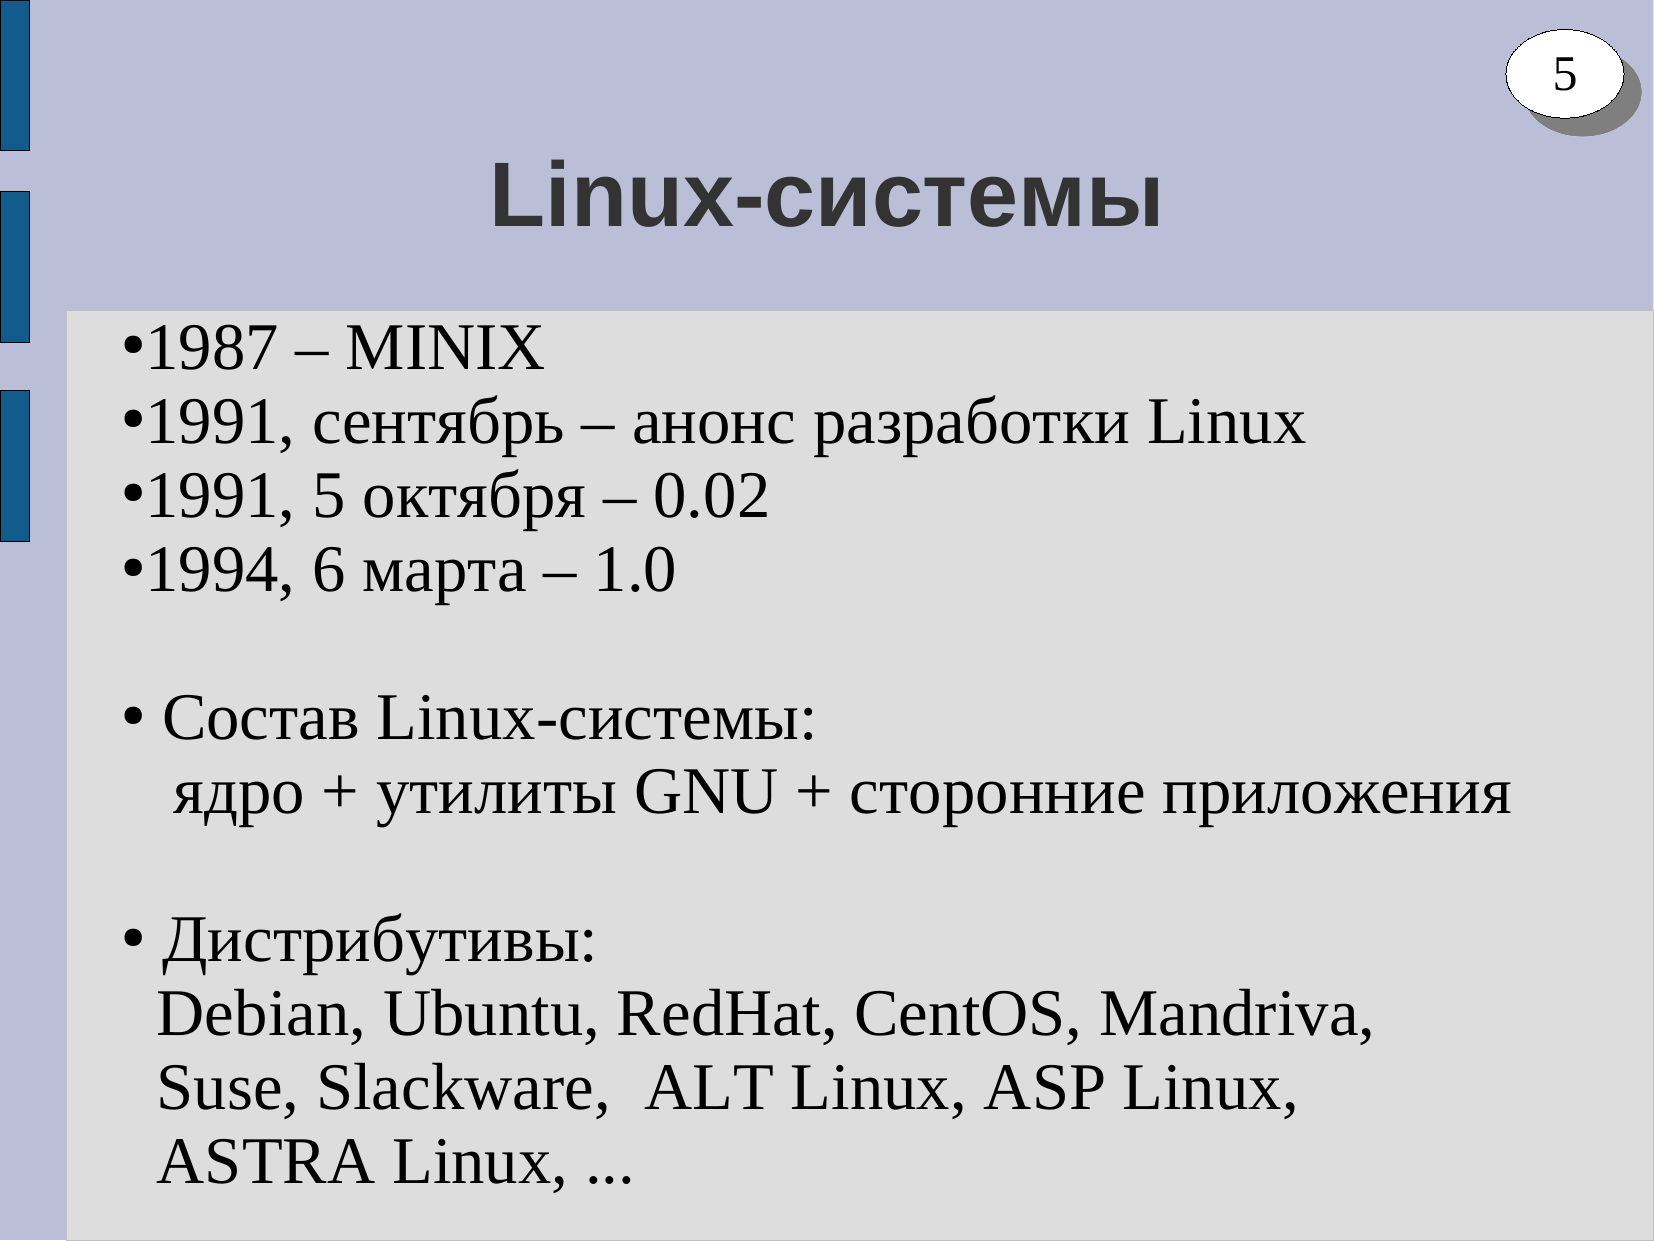

5
# Linux-системы
1987 – MINIX
1991, сентябрь – анонс разработки Linux
1991, 5 октября – 0.02
1994, 6 марта – 1.0
 Состав Linux-системы:
 ядро + утилиты GNU + сторонние приложения
 Дистрибутивы:
Debian, Ubuntu, RedHat, CentOS, Mandriva, Suse, Slackware, ALT Linux, ASP Linux, ASTRA Linux, ...